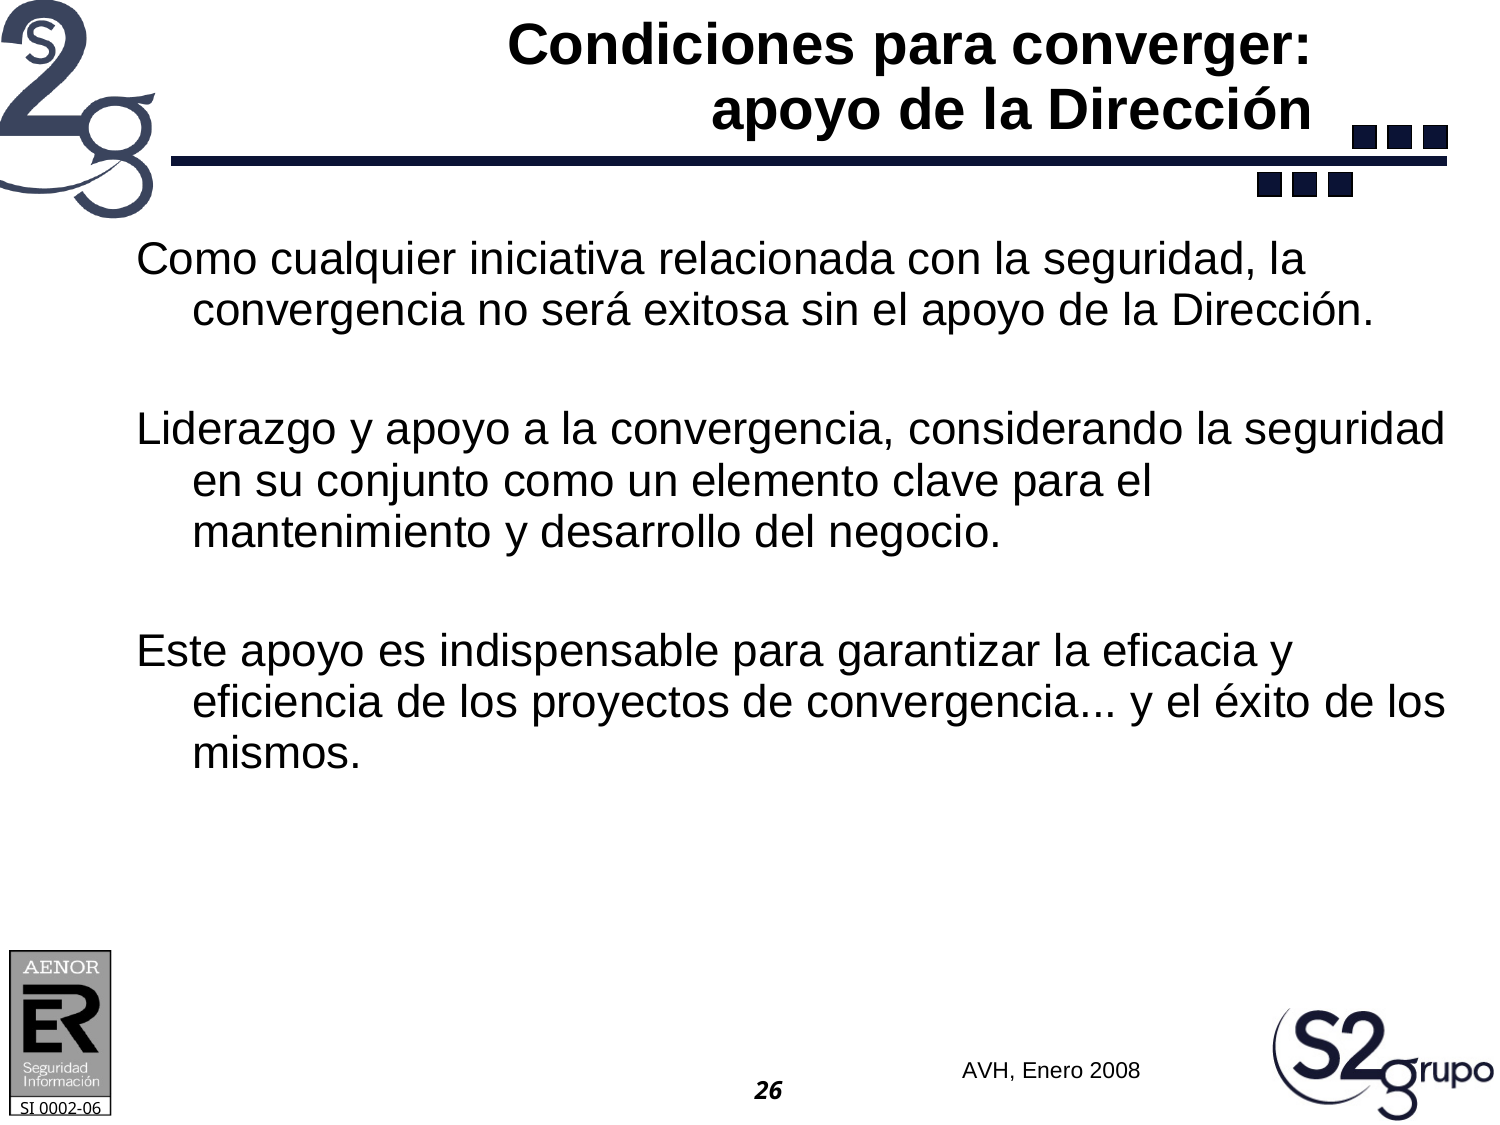

# Condiciones para converger: apoyo de la Dirección
Como cualquier iniciativa relacionada con la seguridad, la convergencia no será exitosa sin el apoyo de la Dirección.
Liderazgo y apoyo a la convergencia, considerando la seguridad en su conjunto como un elemento clave para el mantenimiento y desarrollo del negocio.
Este apoyo es indispensable para garantizar la eficacia y eficiencia de los proyectos de convergencia... y el éxito de los mismos.
AVH, Enero 2008